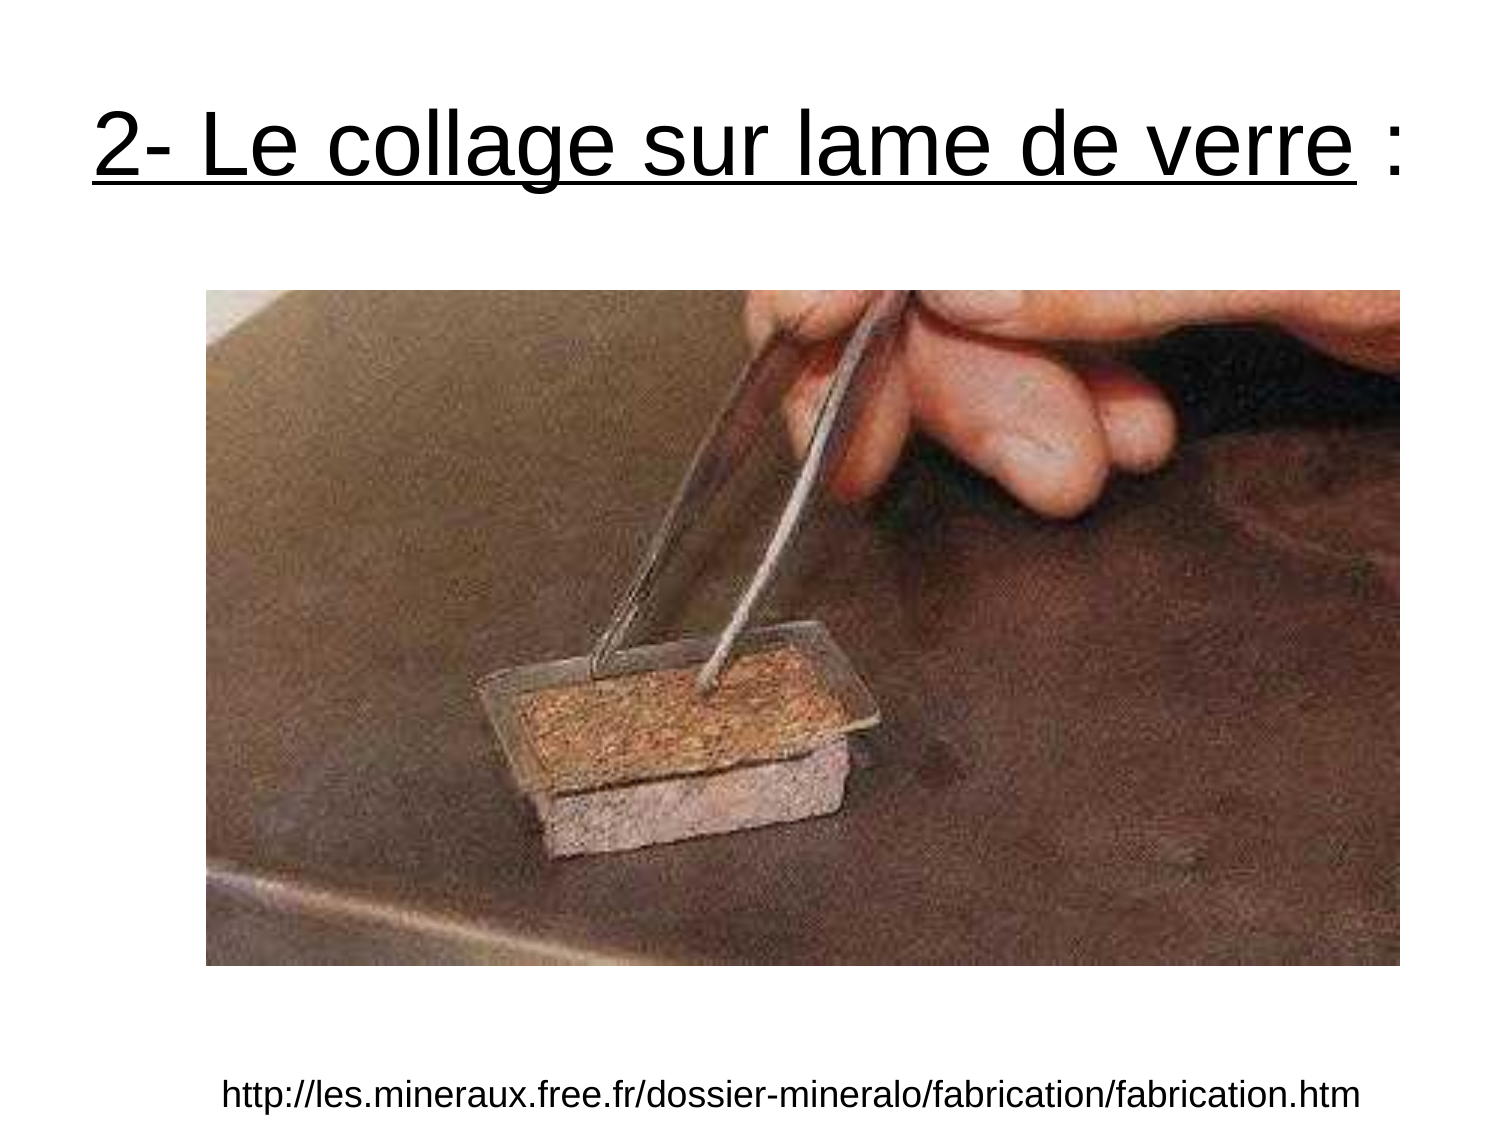

# 2- Le collage sur lame de verre :
http://les.mineraux.free.fr/dossier-mineralo/fabrication/fabrication.htm